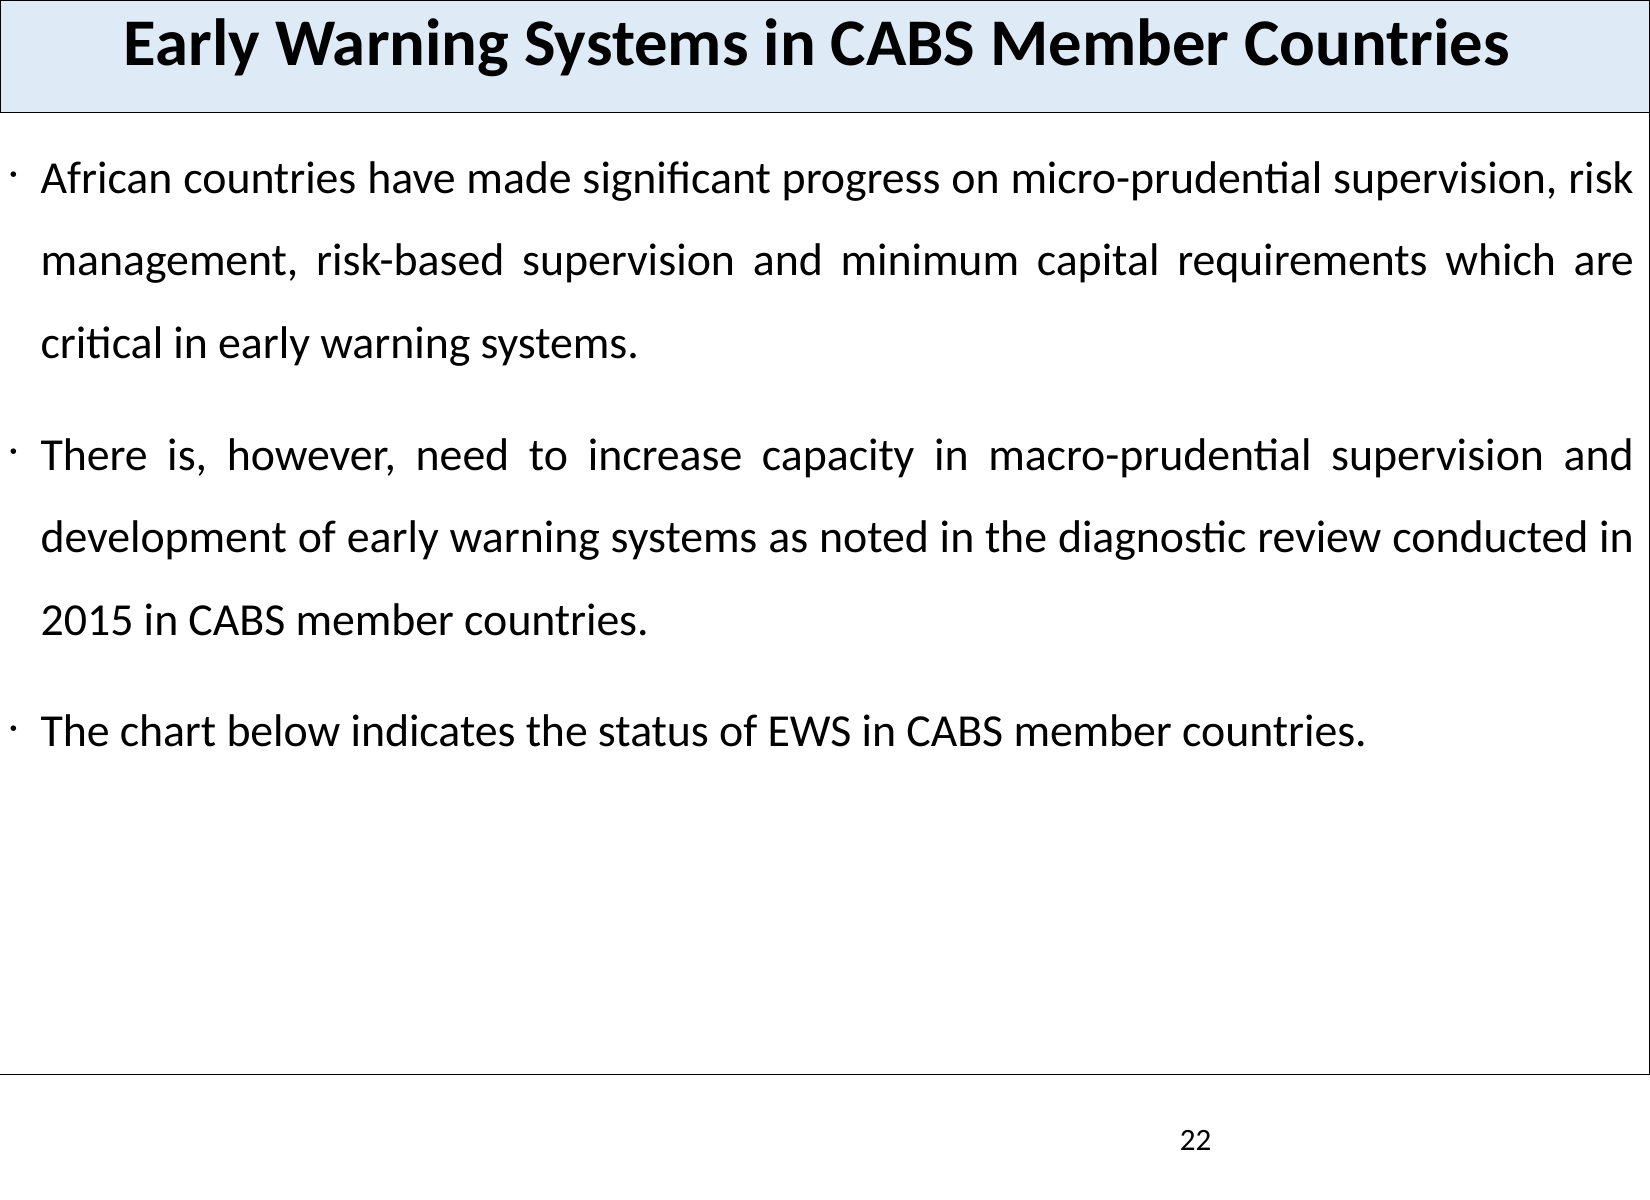

# Early Warning Systems in CABS Member Countries
African countries have made significant progress on micro-prudential supervision, risk management, risk-based supervision and minimum capital requirements which are critical in early warning systems.
There is, however, need to increase capacity in macro-prudential supervision and development of early warning systems as noted in the diagnostic review conducted in 2015 in CABS member countries.
The chart below indicates the status of EWS in CABS member countries.